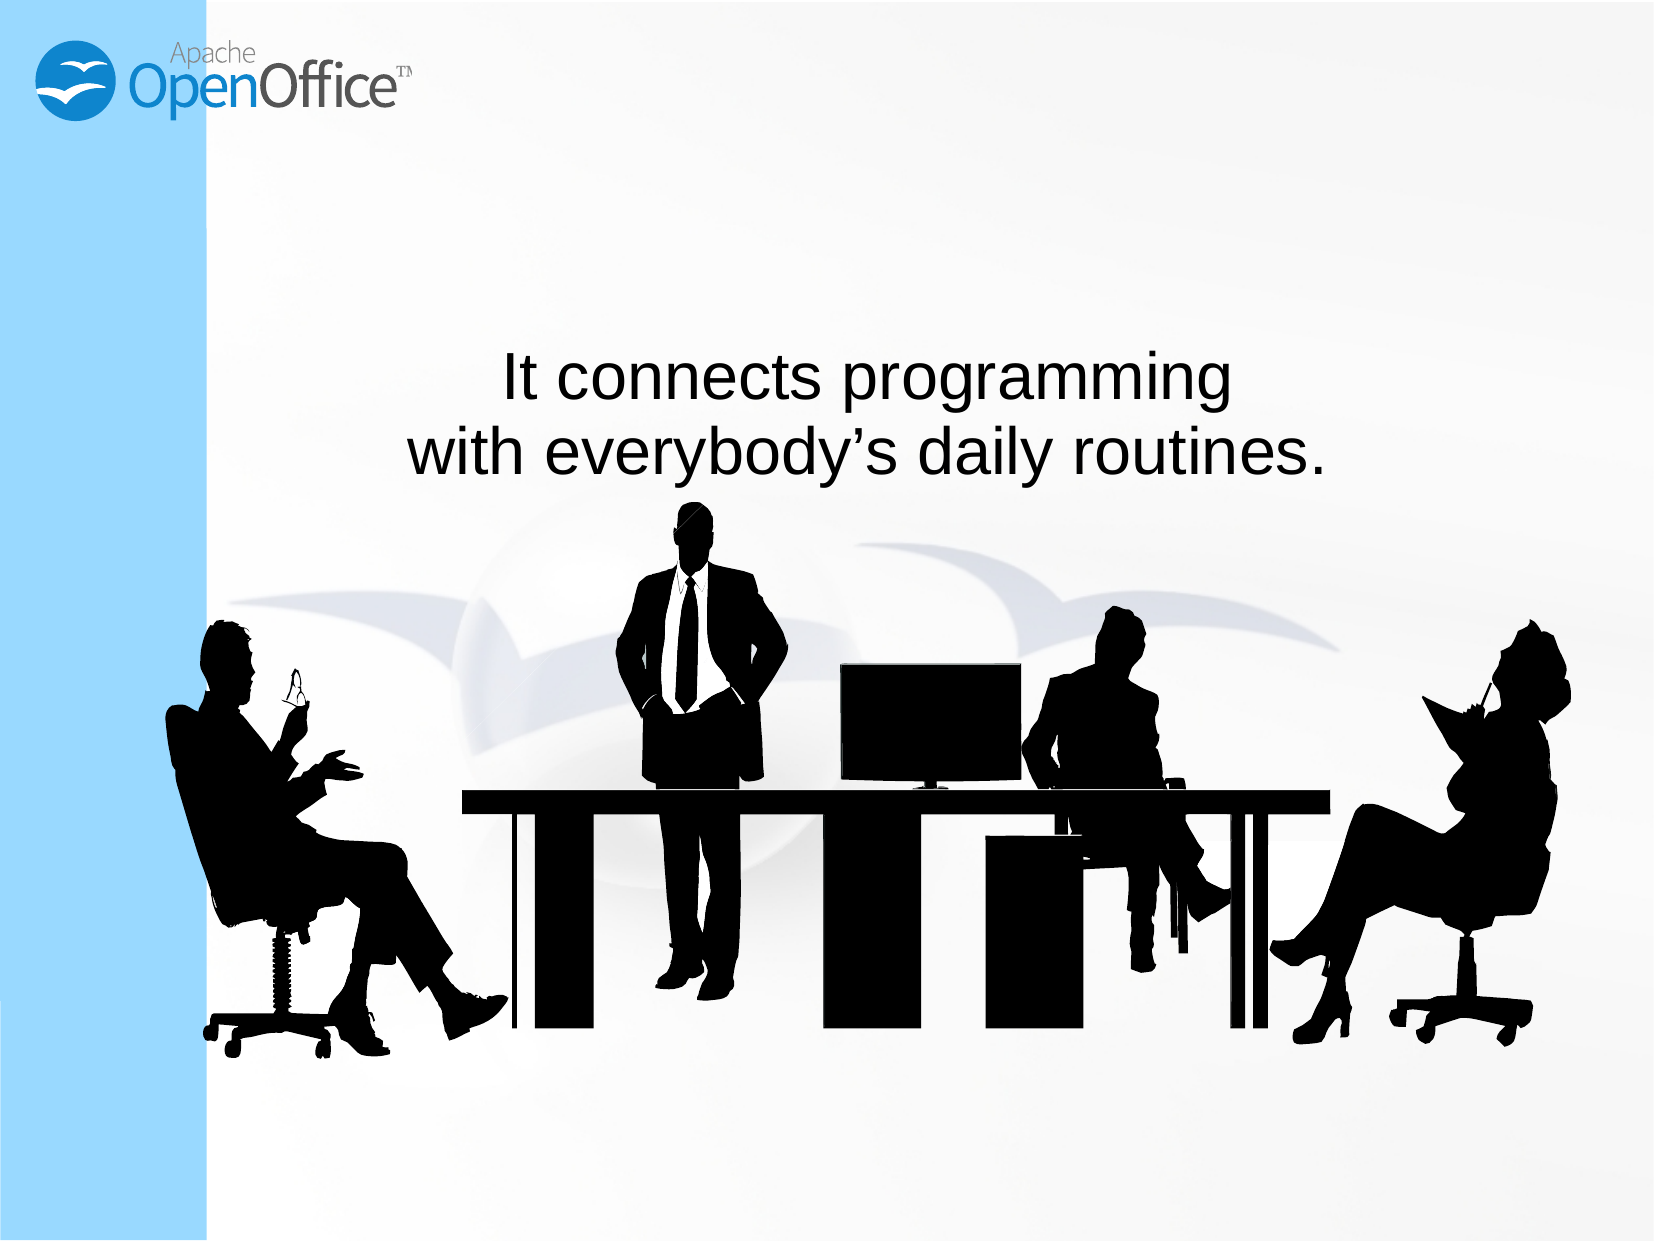

# It connects programming
with everybody’s daily routines.